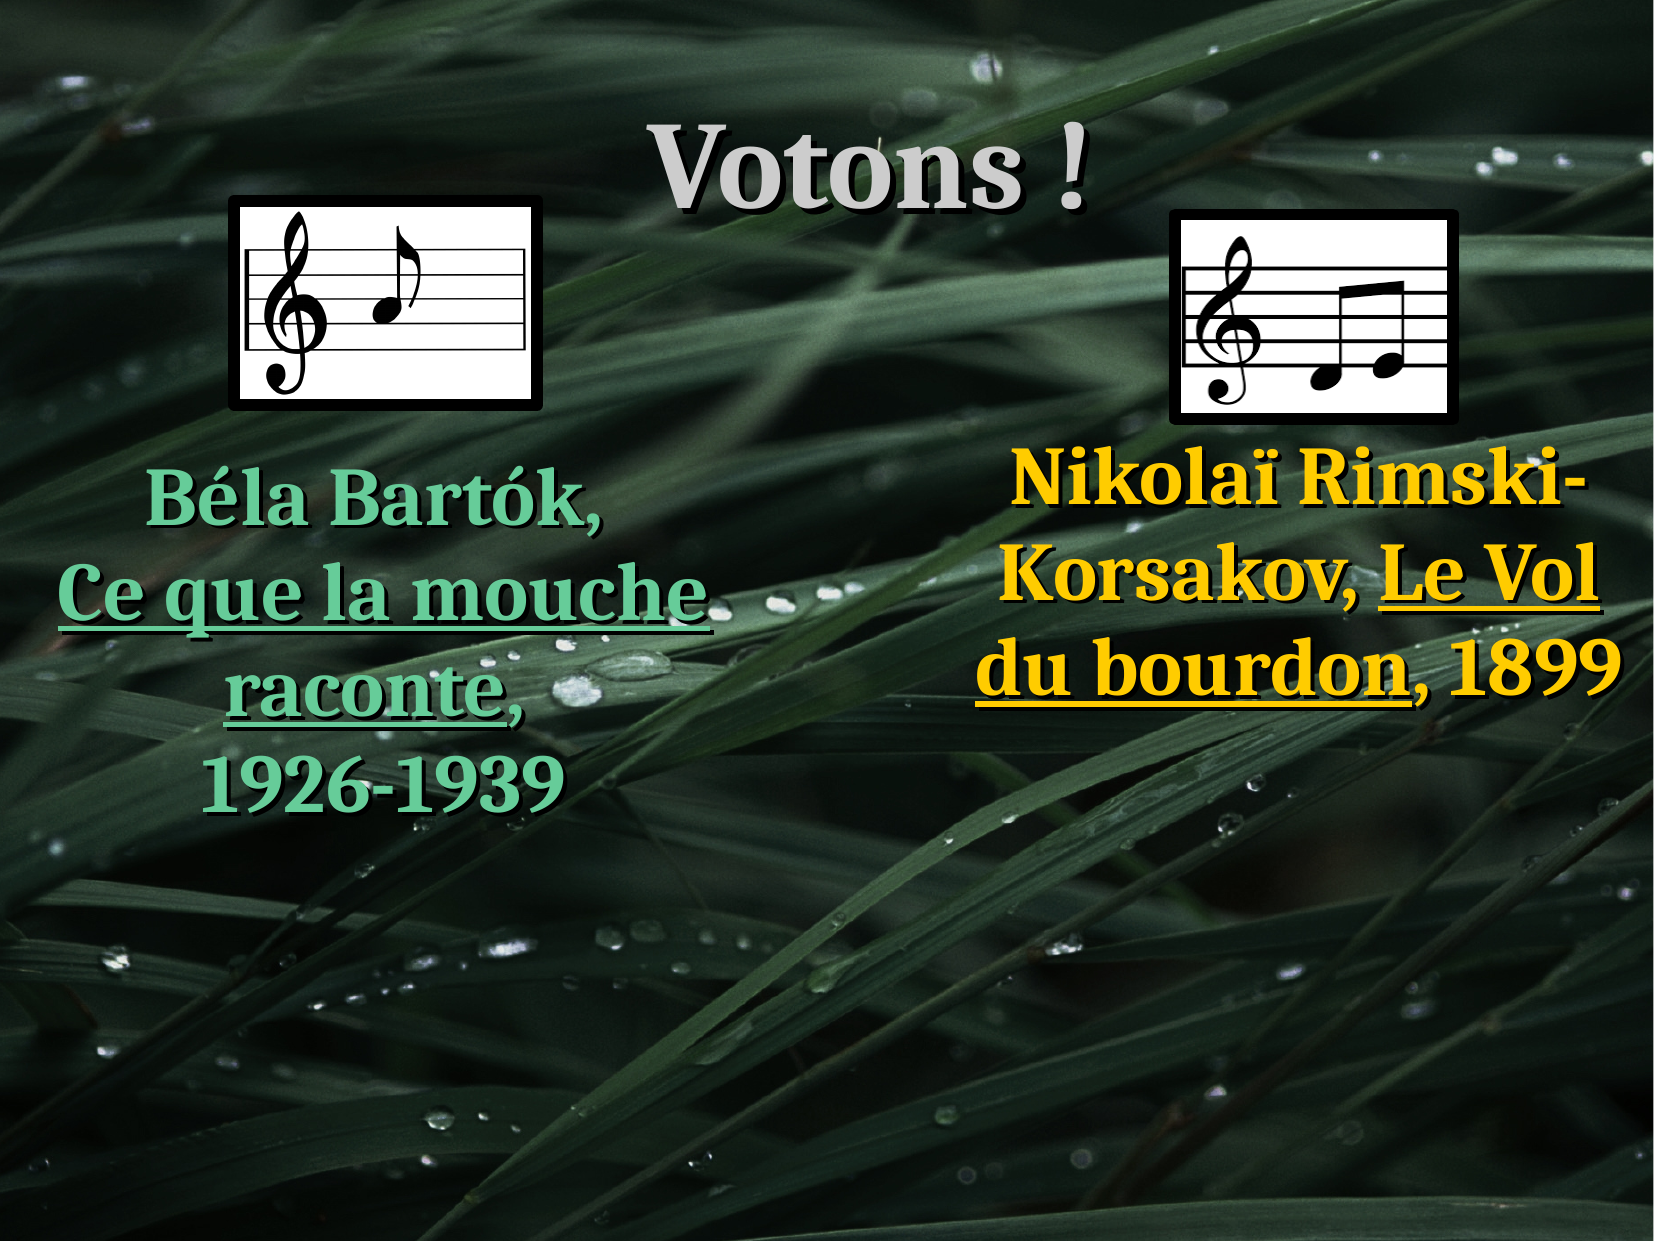

Votons !
Nikolaï Rimski-Korsakov, Le Vol du bourdon, 1899
Béla Bartók,
Ce que la mouche
raconte,
1926-1939